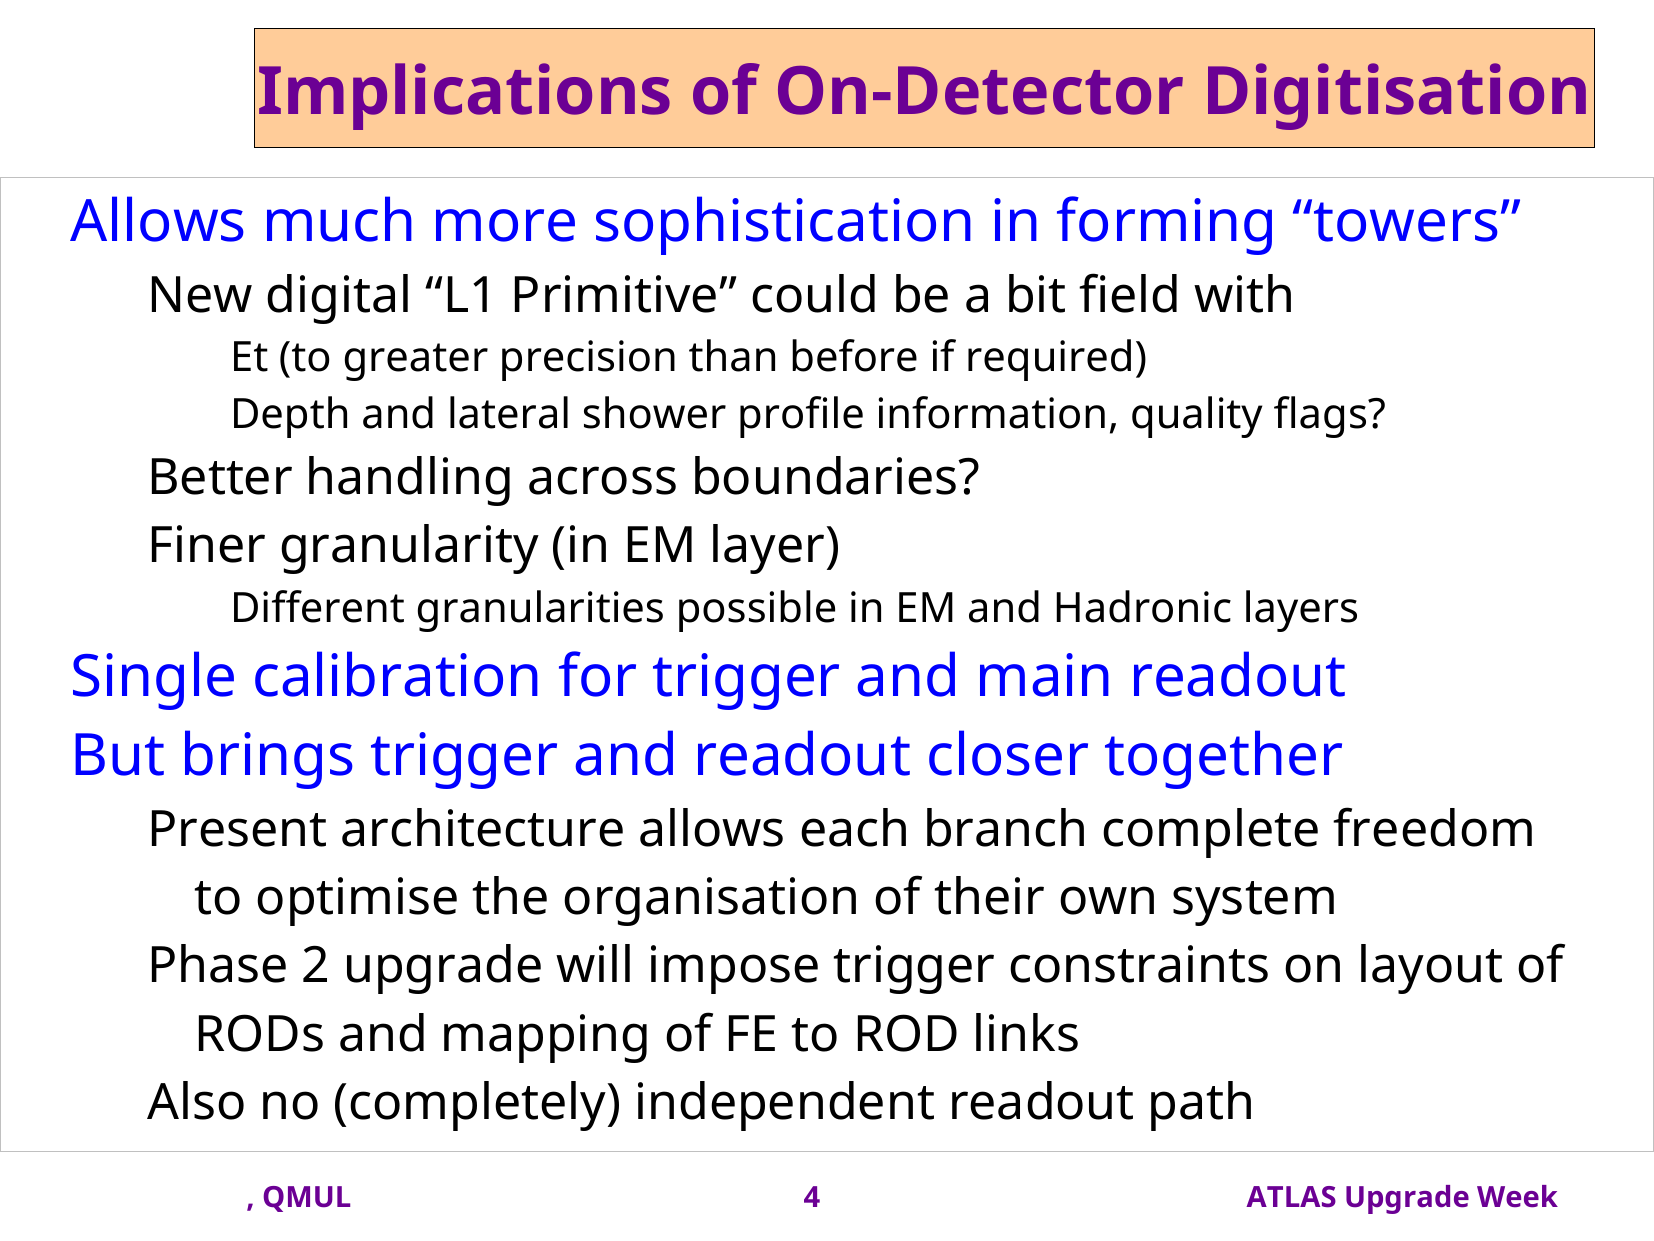

# Implications of On-Detector Digitisation
Allows much more sophistication in forming “towers”
New digital “L1 Primitive” could be a bit field with
Et (to greater precision than before if required)
Depth and lateral shower profile information, quality flags?
Better handling across boundaries?
Finer granularity (in EM layer)
Different granularities possible in EM and Hadronic layers
Single calibration for trigger and main readout
But brings trigger and readout closer together
Present architecture allows each branch complete freedom to optimise the organisation of their own system
Phase 2 upgrade will impose trigger constraints on layout of RODs and mapping of FE to ROD links
Also no (completely) independent readout path